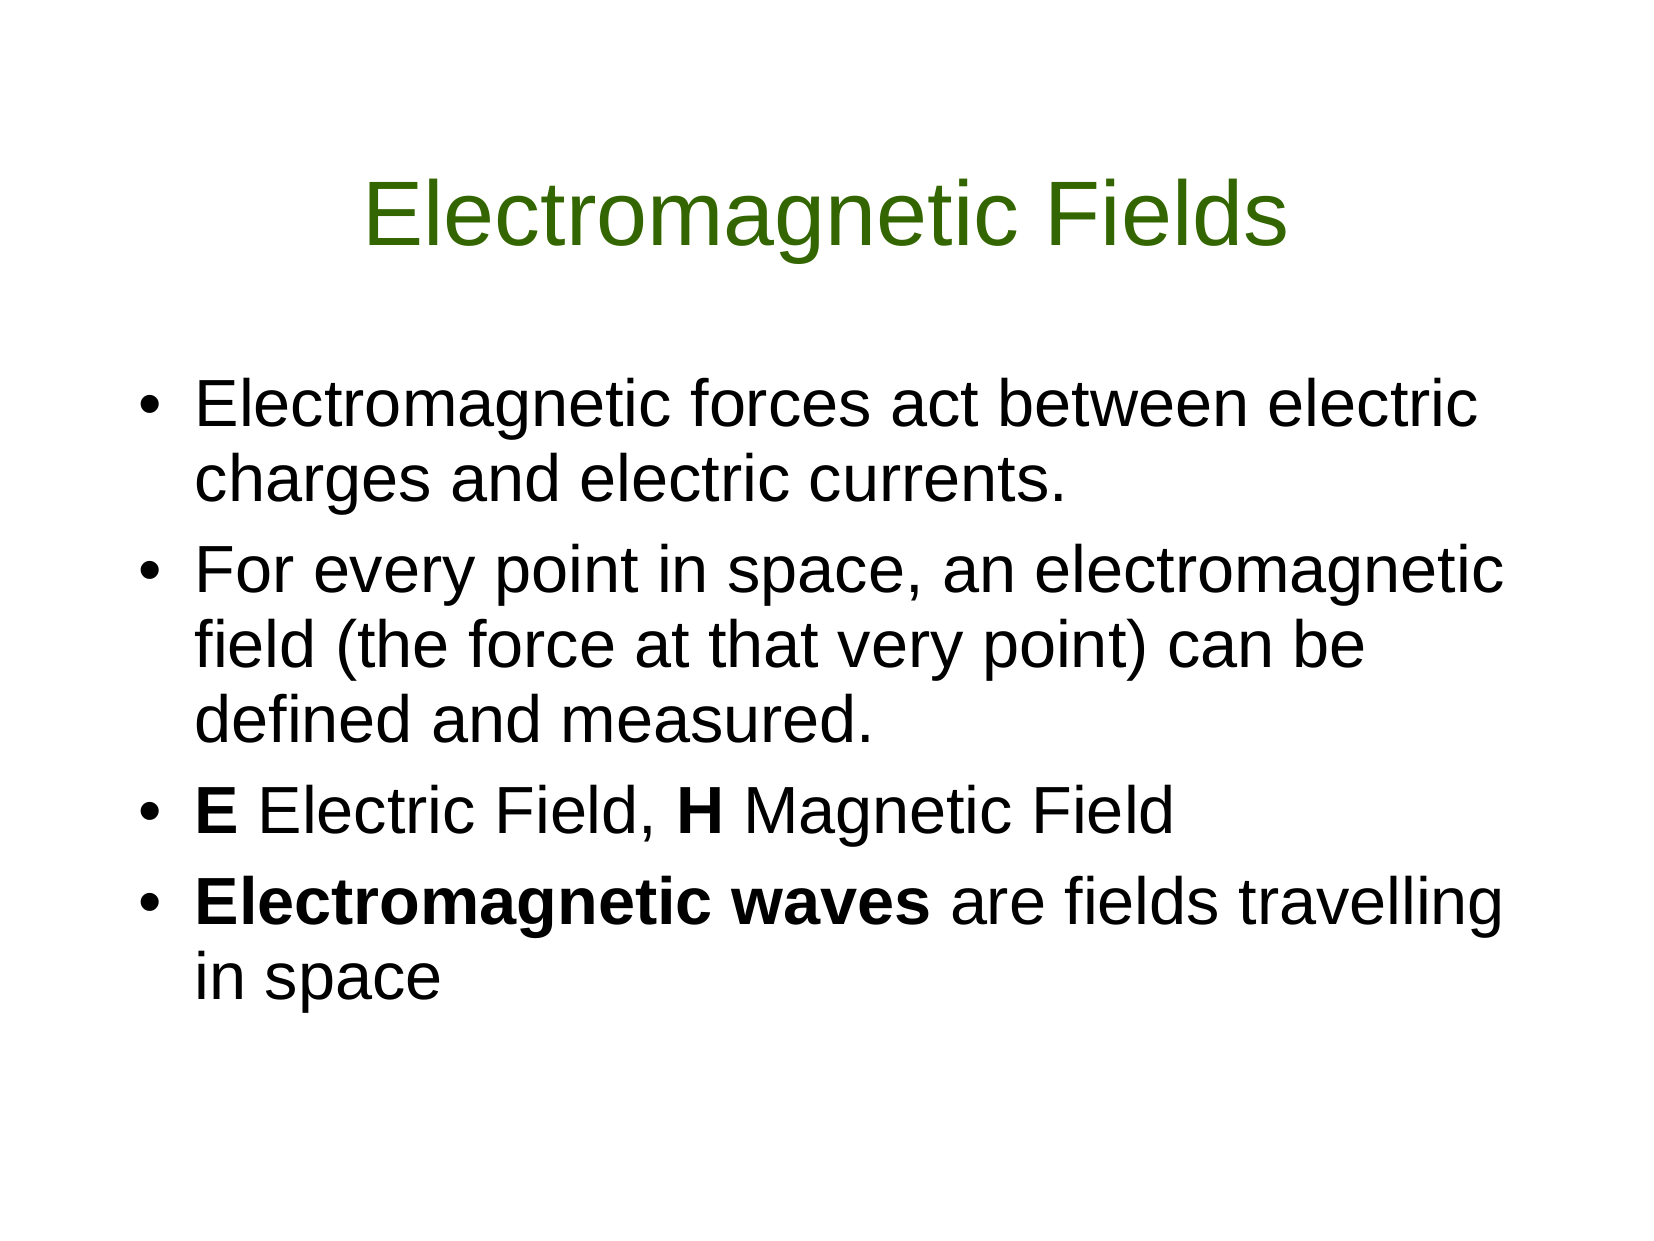

# Electromagnetic Fields
Electromagnetic forces act between electric charges and electric currents.
For every point in space, an electromagnetic field (the force at that very point) can be defined and measured.
E Electric Field, H Magnetic Field
Electromagnetic waves are fields travelling in space